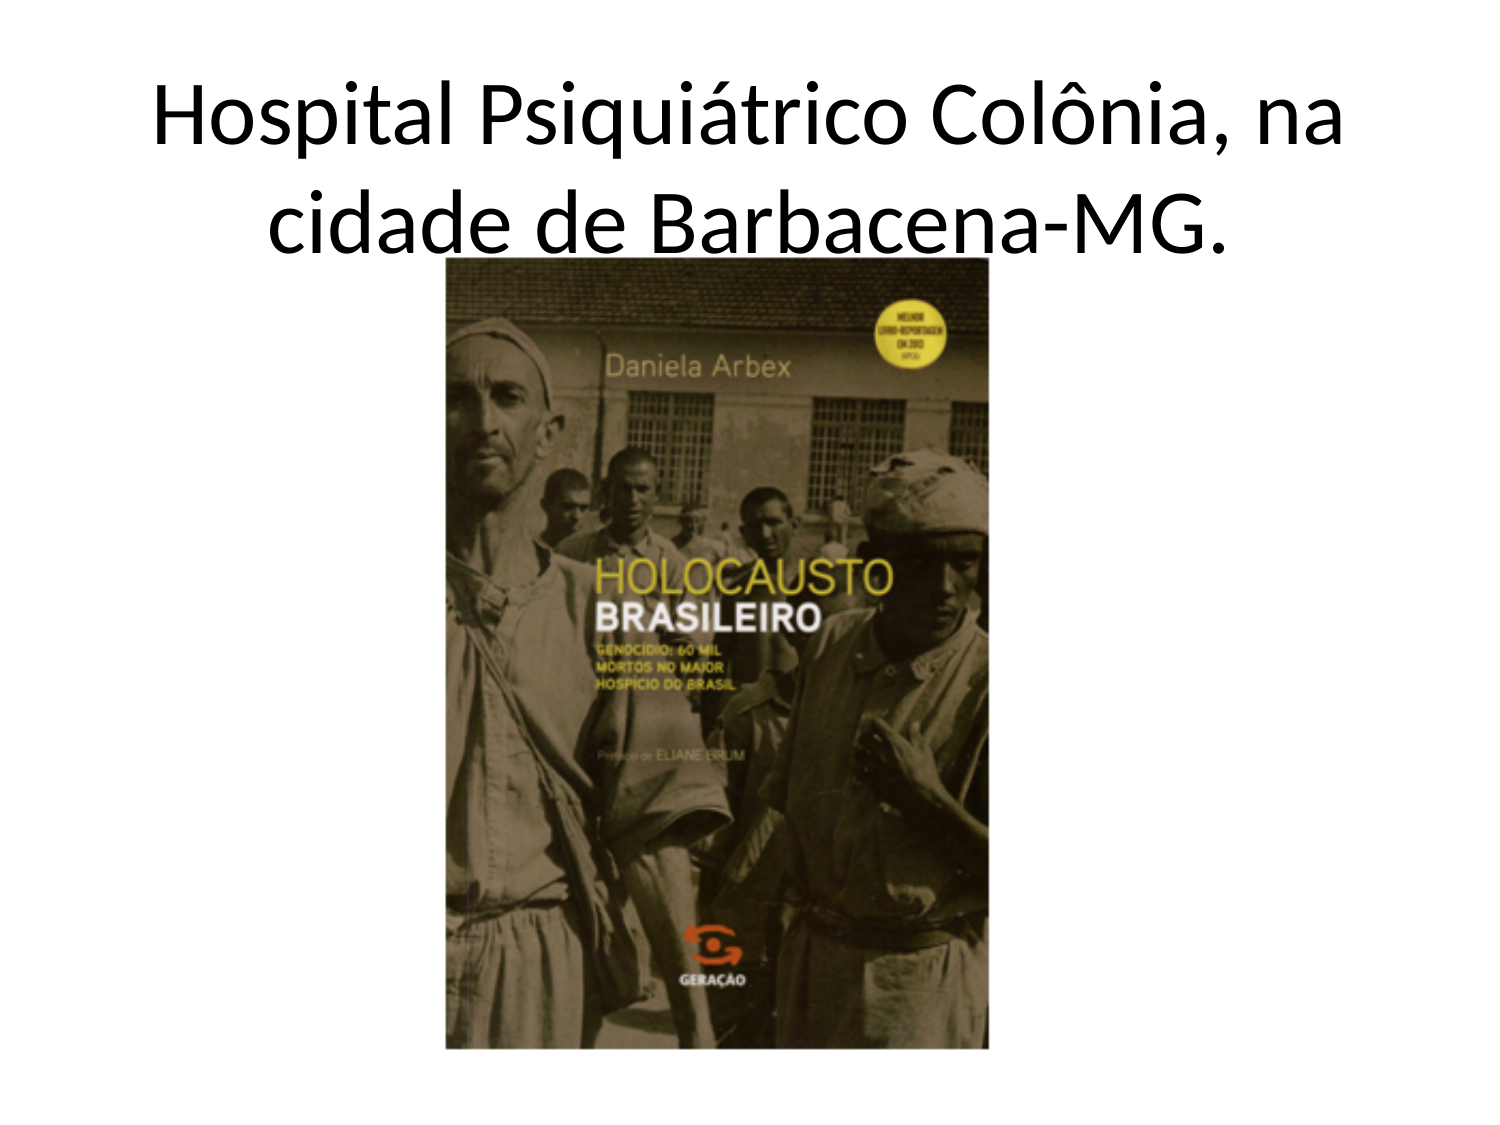

# Hospital Psiquiátrico Colônia, na cidade de Barbacena-MG.